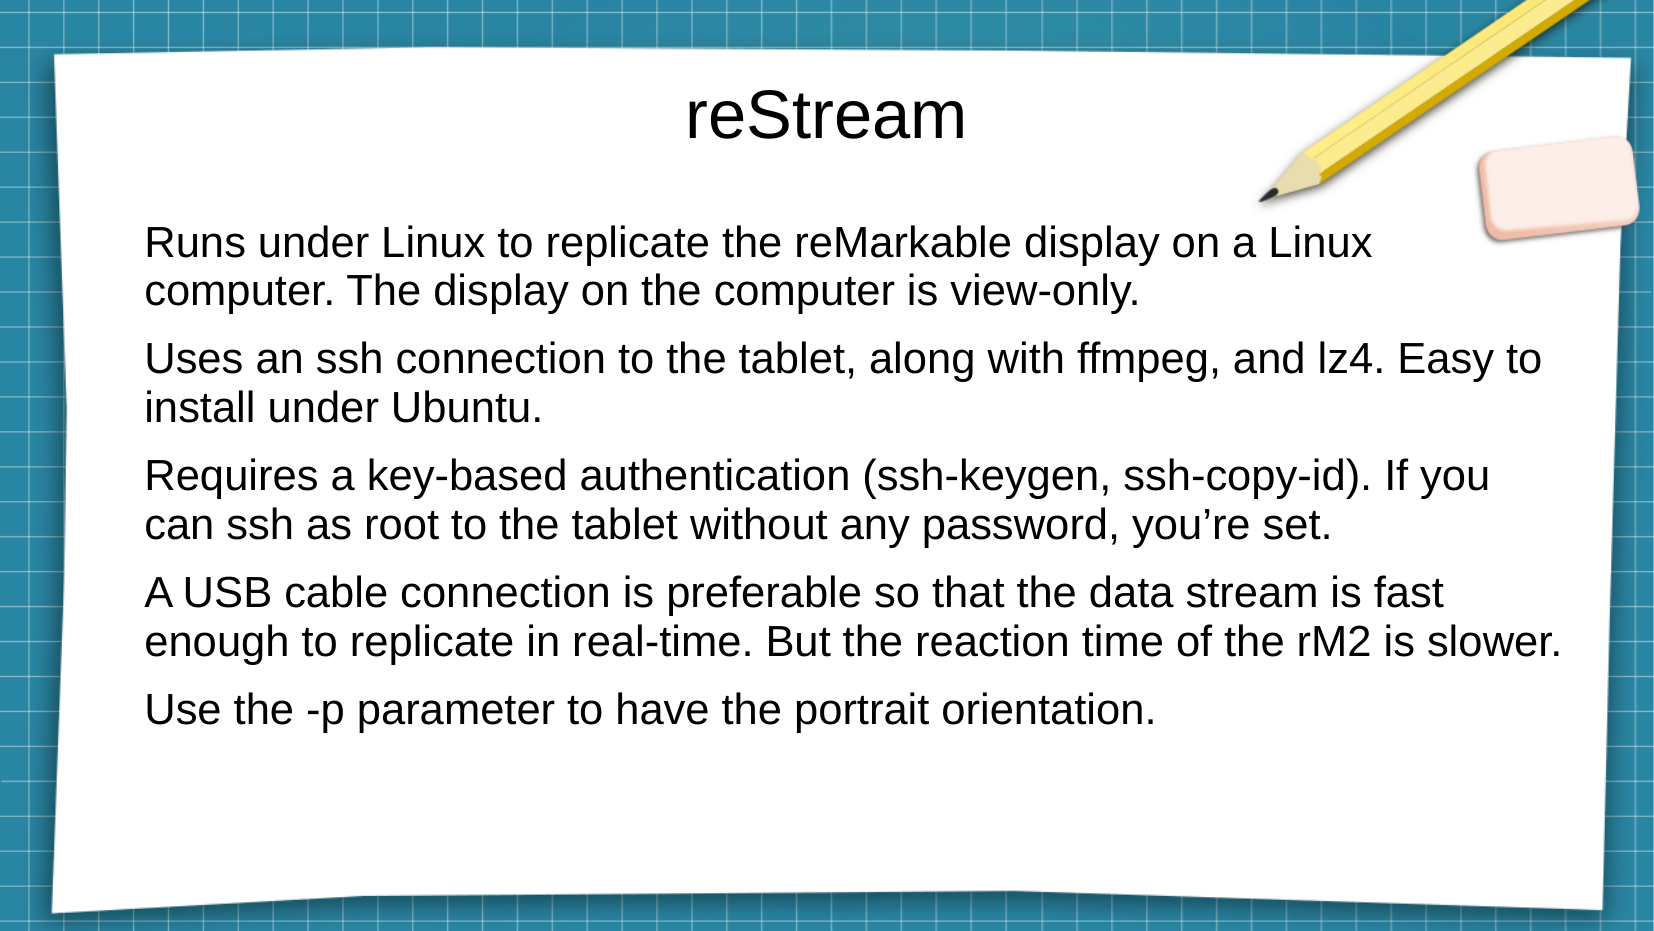

# reStream
Runs under Linux to replicate the reMarkable display on a Linux computer. The display on the computer is view-only.
Uses an ssh connection to the tablet, along with ffmpeg, and lz4. Easy to install under Ubuntu.
Requires a key-based authentication (ssh-keygen, ssh-copy-id). If you can ssh as root to the tablet without any password, you’re set.
A USB cable connection is preferable so that the data stream is fast enough to replicate in real-time. But the reaction time of the rM2 is slower.
Use the -p parameter to have the portrait orientation.